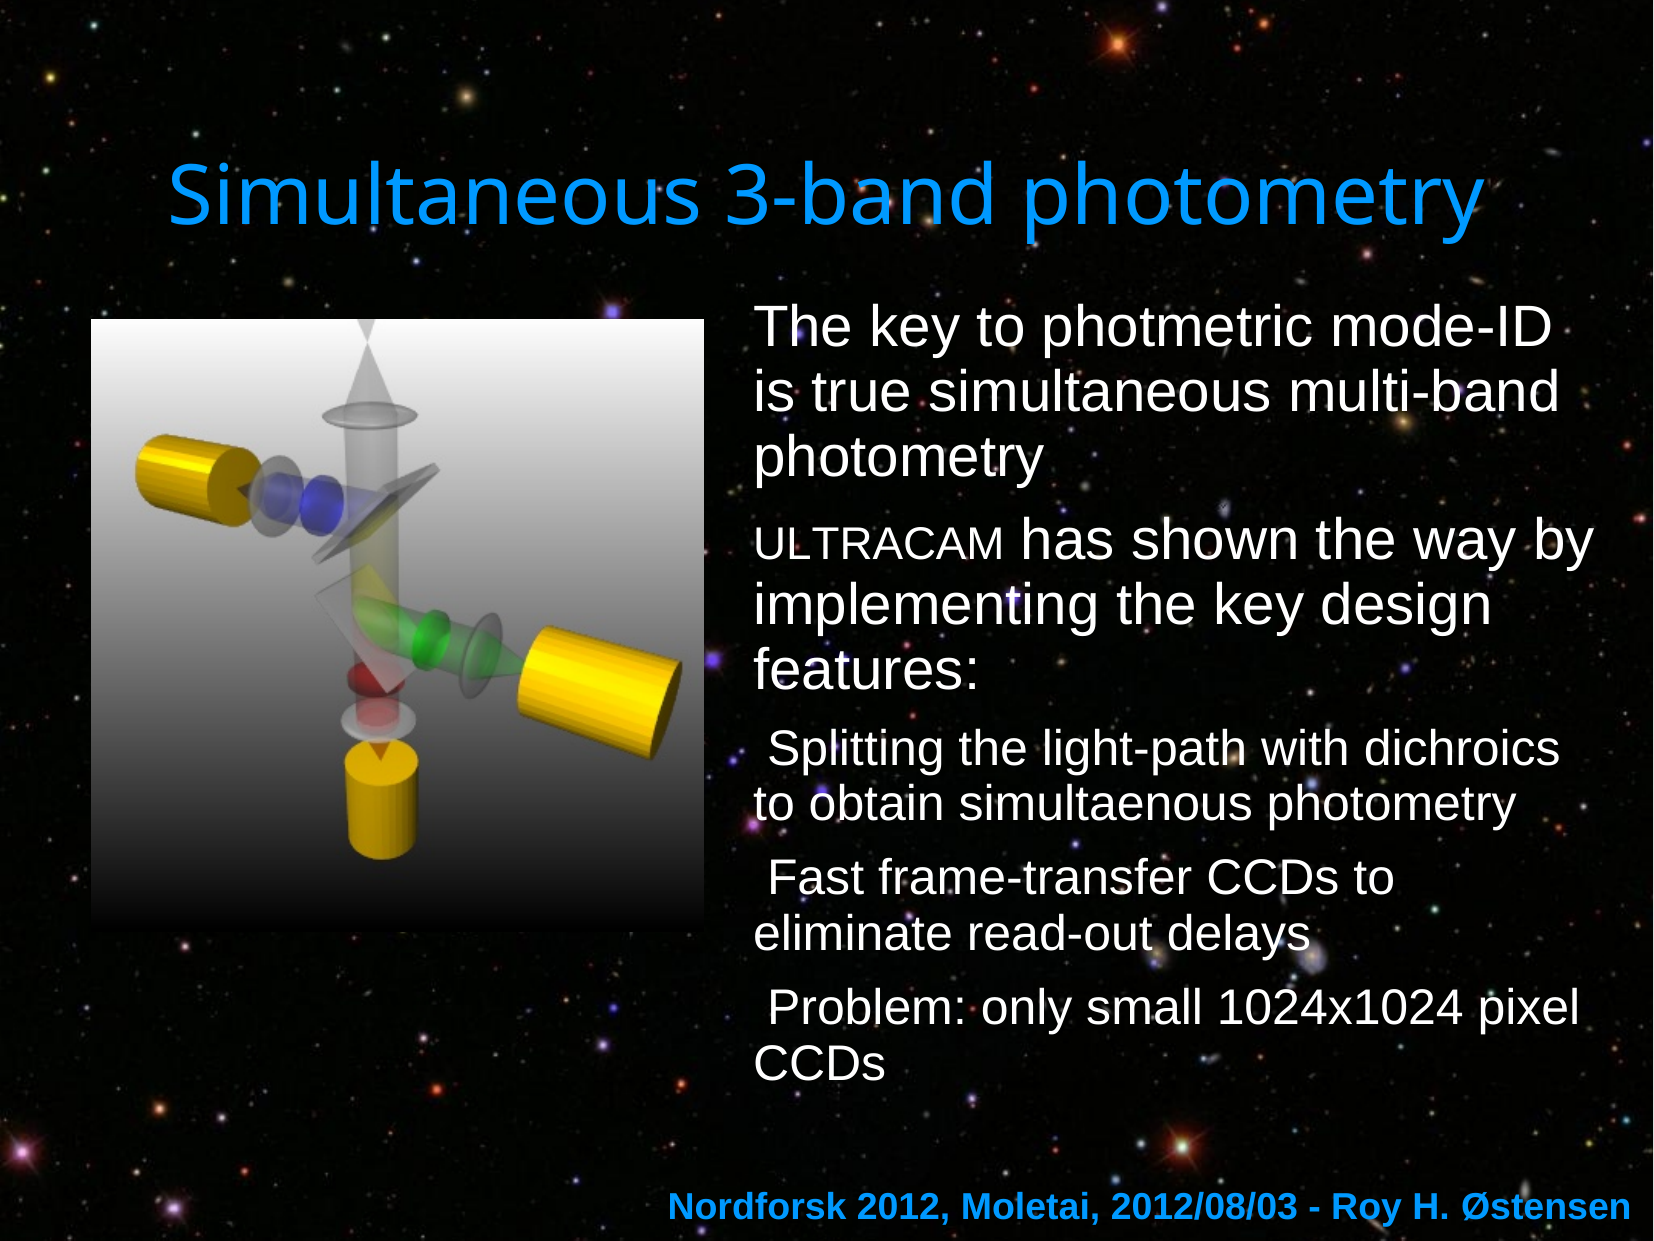

# Simultaneous 3-band photometry
The key to photmetric mode-ID is true simultaneous multi-band photometry
ULTRACAM has shown the way by implementing the key design features:
 Splitting the light-path with dichroics to obtain simultaenous photometry
 Fast frame-transfer CCDs to eliminate read-out delays
 Problem: only small 1024x1024 pixel CCDs